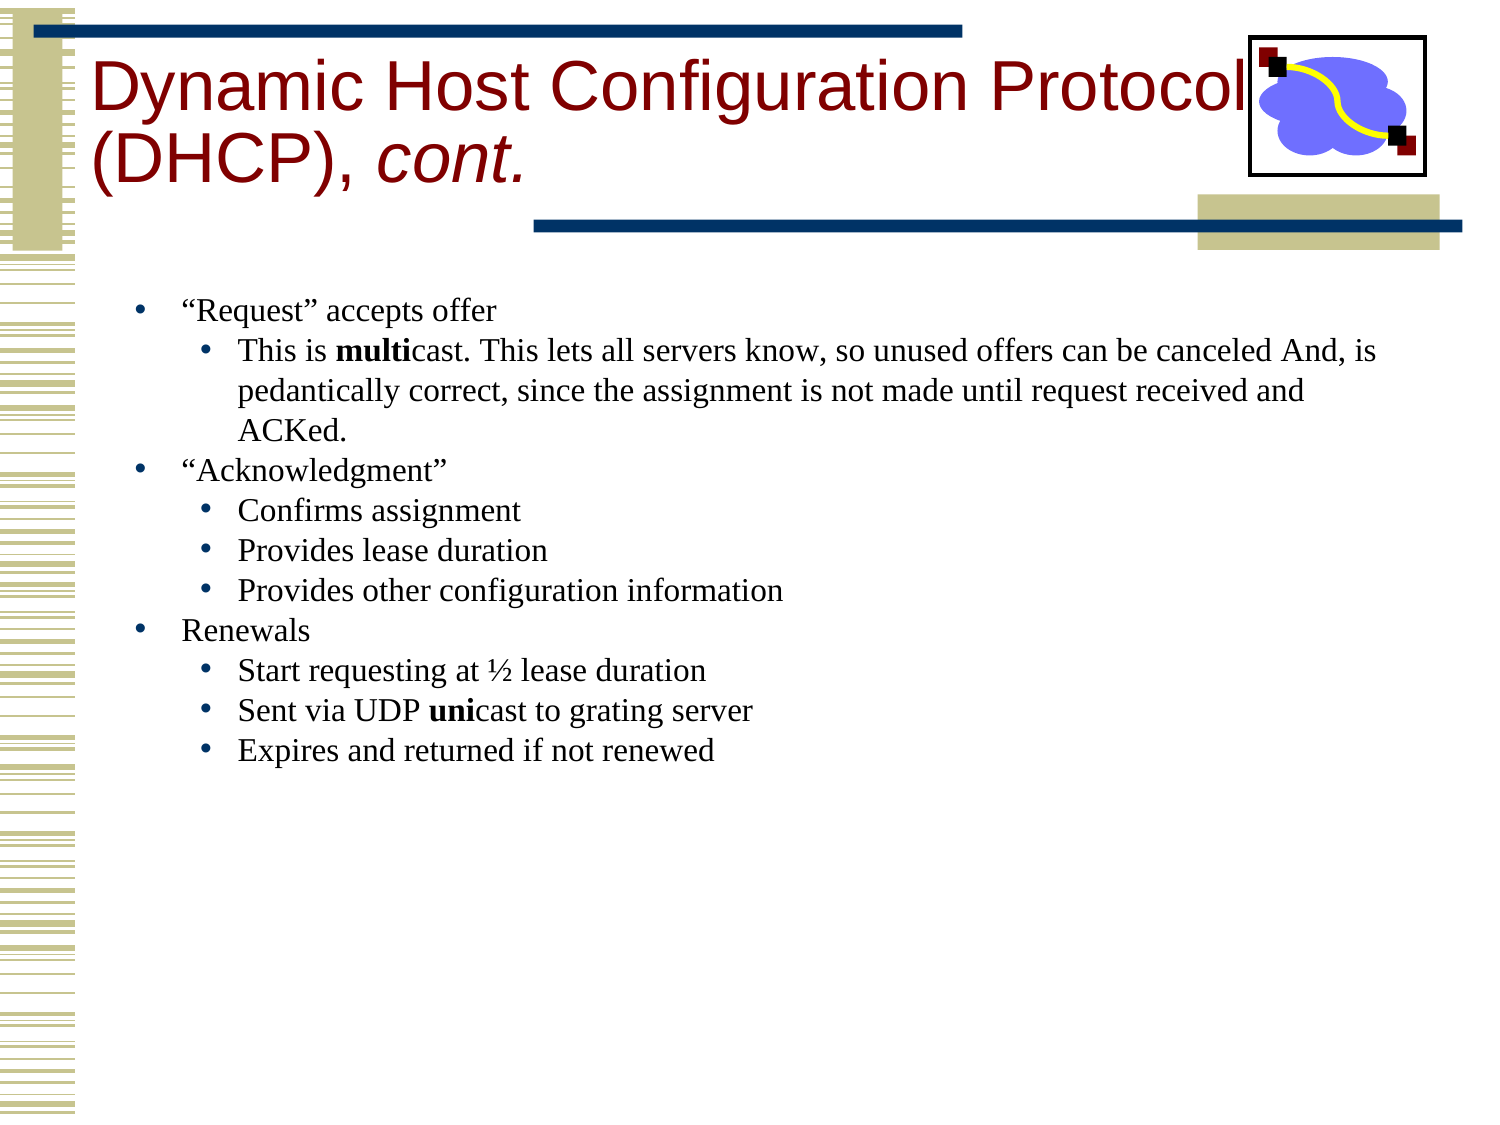

# Dynamic Host Configuration Protocol (DHCP), cont.
“Request” accepts offer
This is multicast. This lets all servers know, so unused offers can be canceled And, is pedantically correct, since the assignment is not made until request received and ACKed.
“Acknowledgment”
Confirms assignment
Provides lease duration
Provides other configuration information
Renewals
Start requesting at ½ lease duration
Sent via UDP unicast to grating server
Expires and returned if not renewed